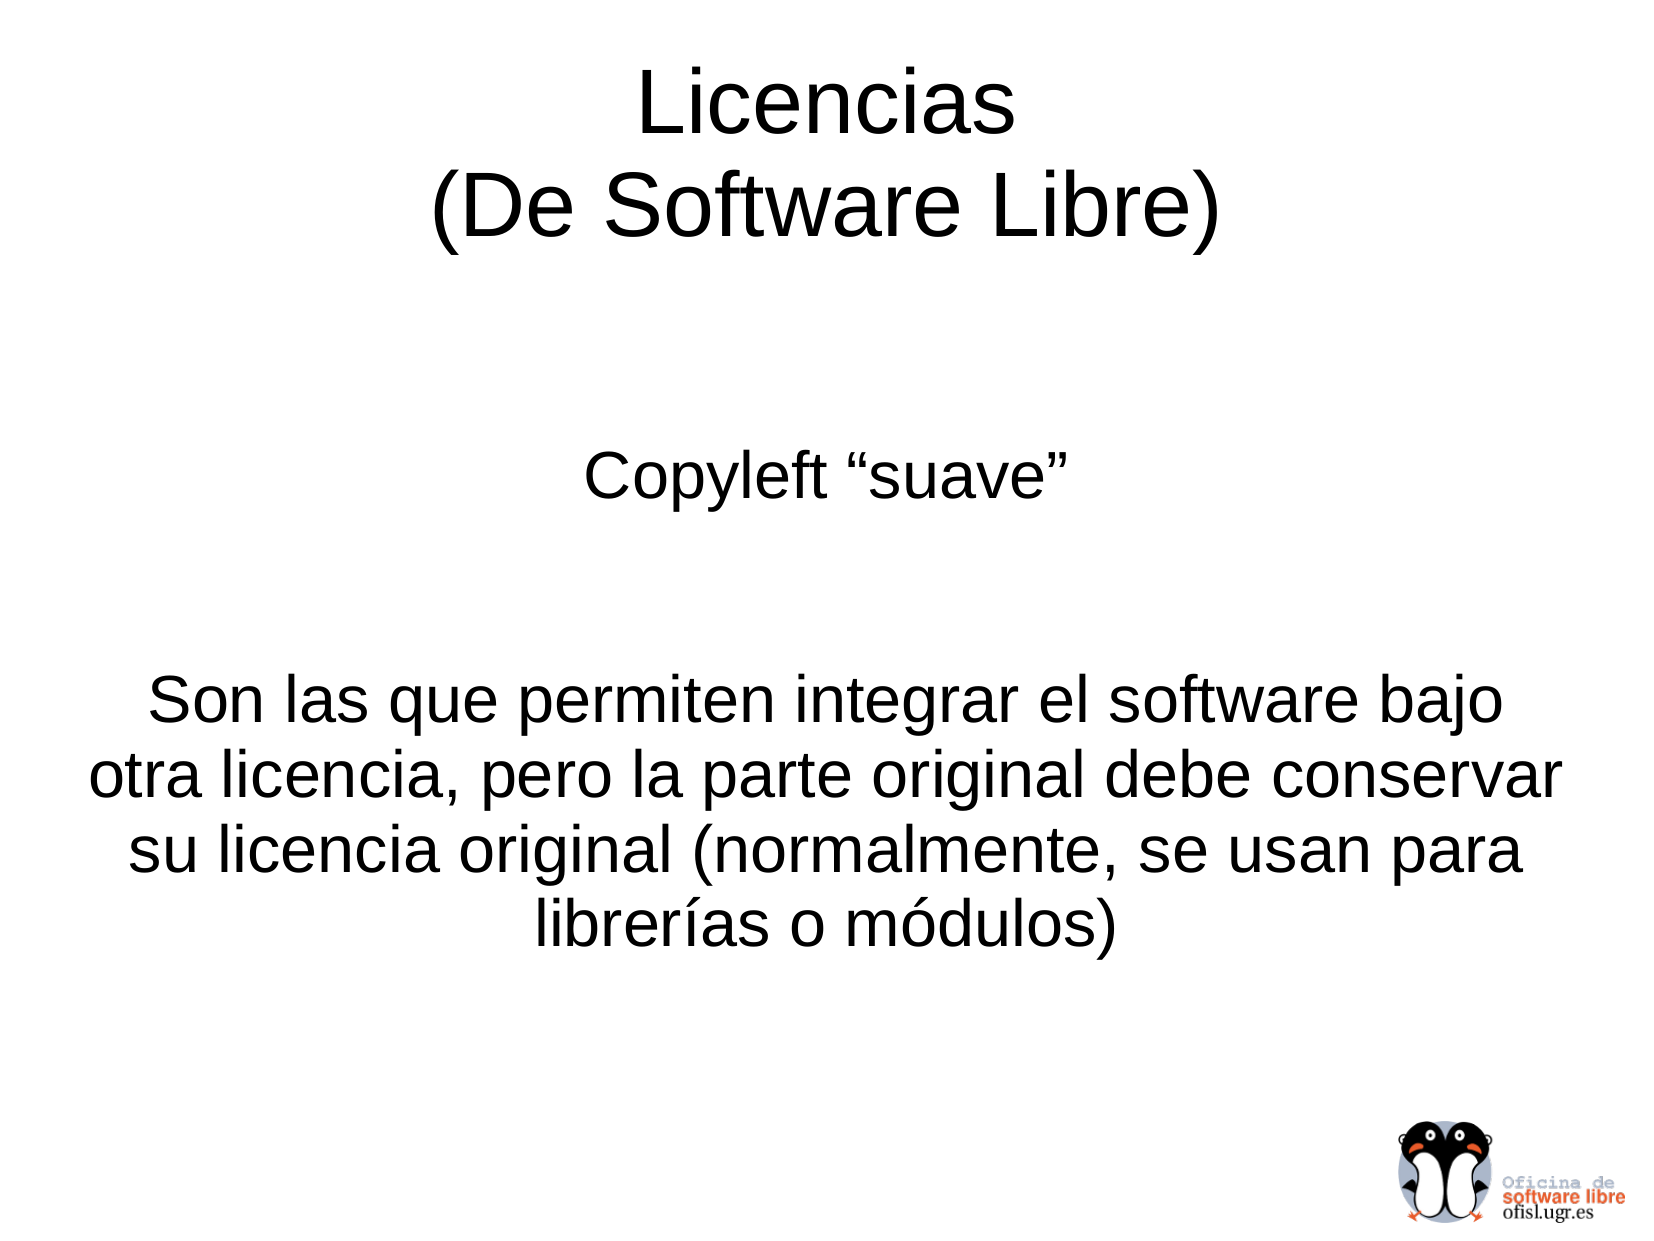

# Licencias (De Software Libre)
Copyleft “suave”
Son las que permiten integrar el software bajo otra licencia, pero la parte original debe conservar su licencia original (normalmente, se usan para librerías o módulos)